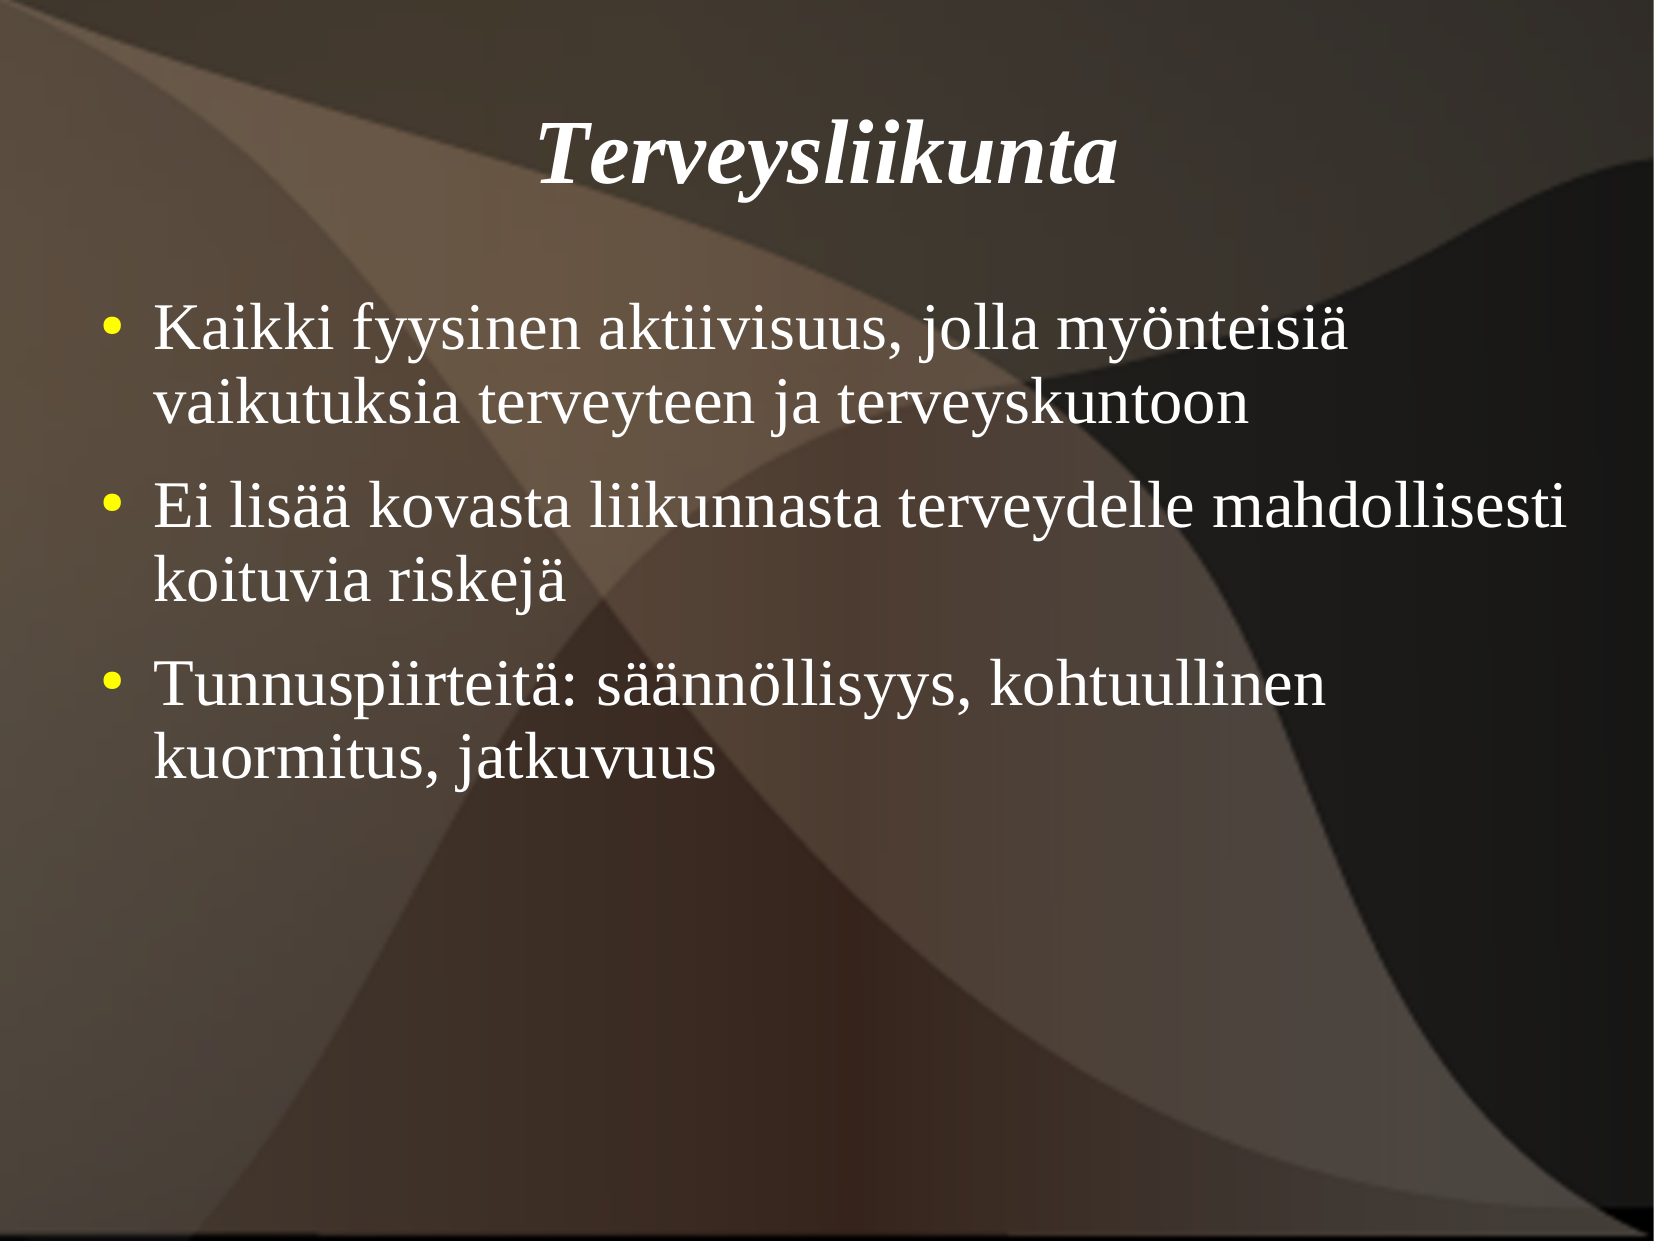

# Terveysliikunta
Kaikki fyysinen aktiivisuus, jolla myönteisiä vaikutuksia terveyteen ja terveyskuntoon
Ei lisää kovasta liikunnasta terveydelle mahdollisesti koituvia riskejä
Tunnuspiirteitä: säännöllisyys, kohtuullinen kuormitus, jatkuvuus